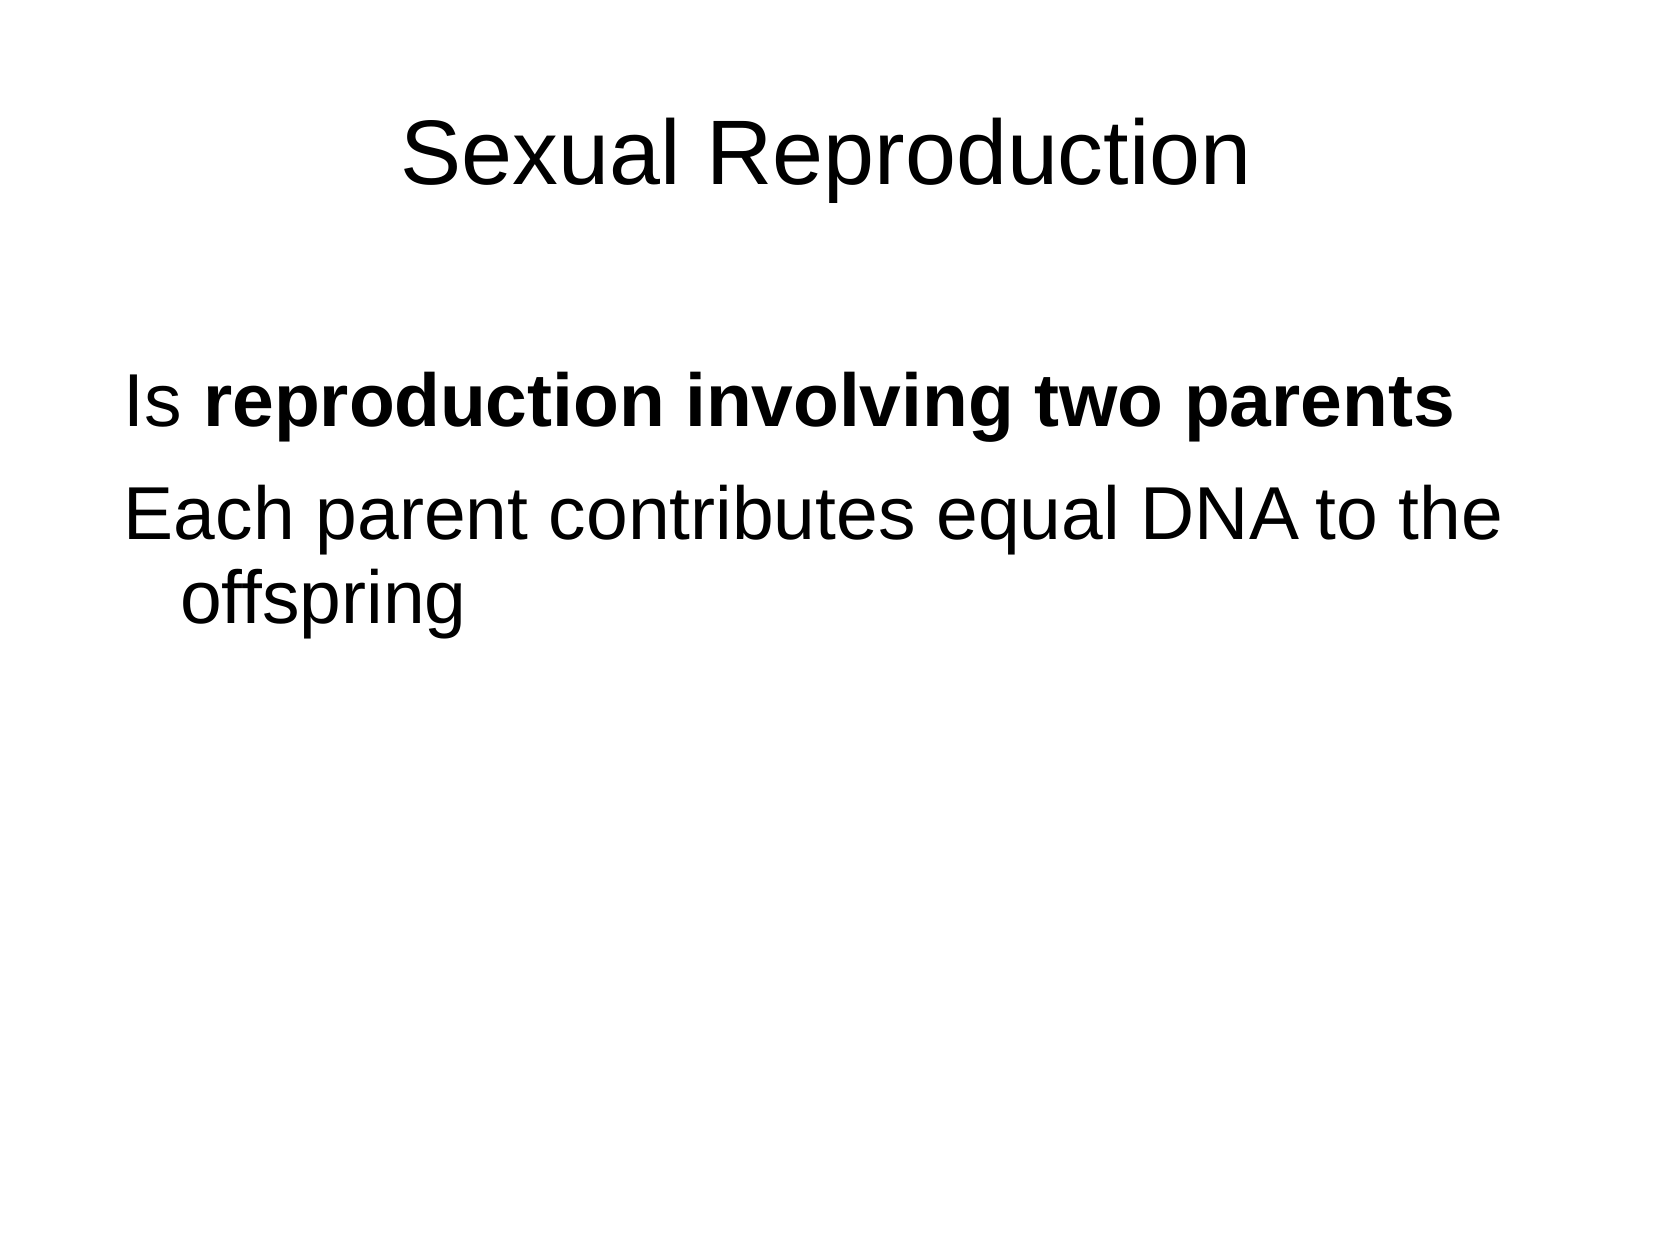

# Sexual Reproduction
Is reproduction involving two parents
Each parent contributes equal DNA to the offspring